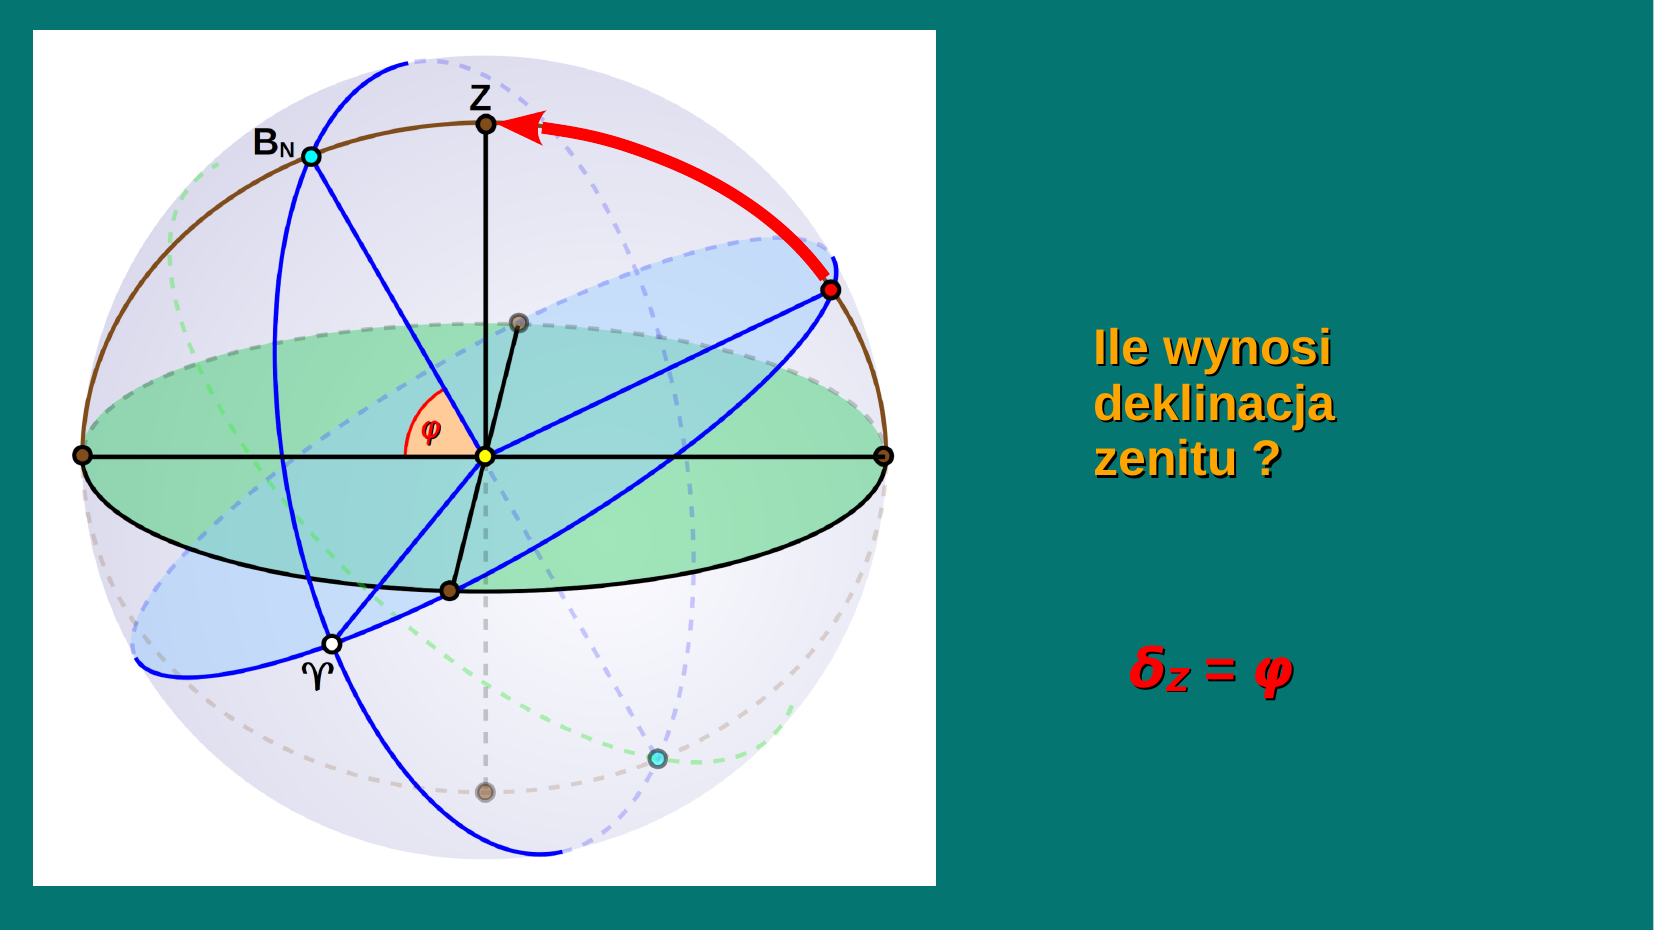

Ile wynosi deklinacja zenitu ?
δZ = φ